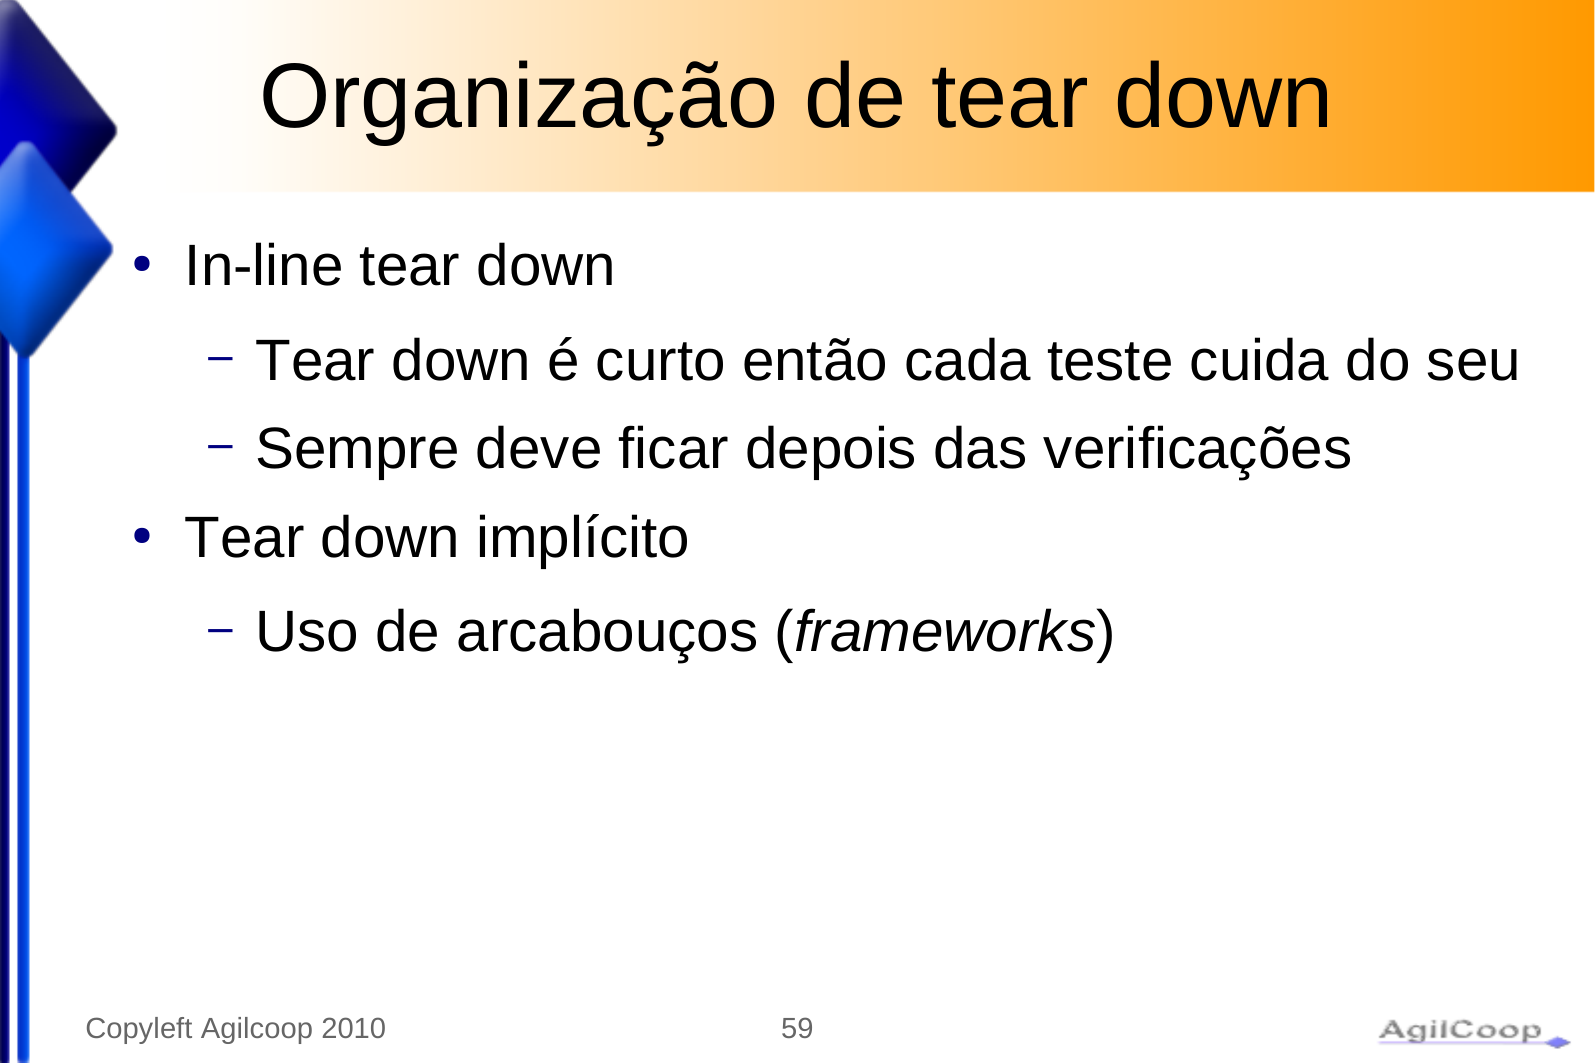

# Organização de tear down
In-line tear down
Tear down é curto então cada teste cuida do seu
Sempre deve ficar depois das verificações
Tear down implícito
Uso de arcabouços (frameworks)
Copyleft Agilcoop 2010
59